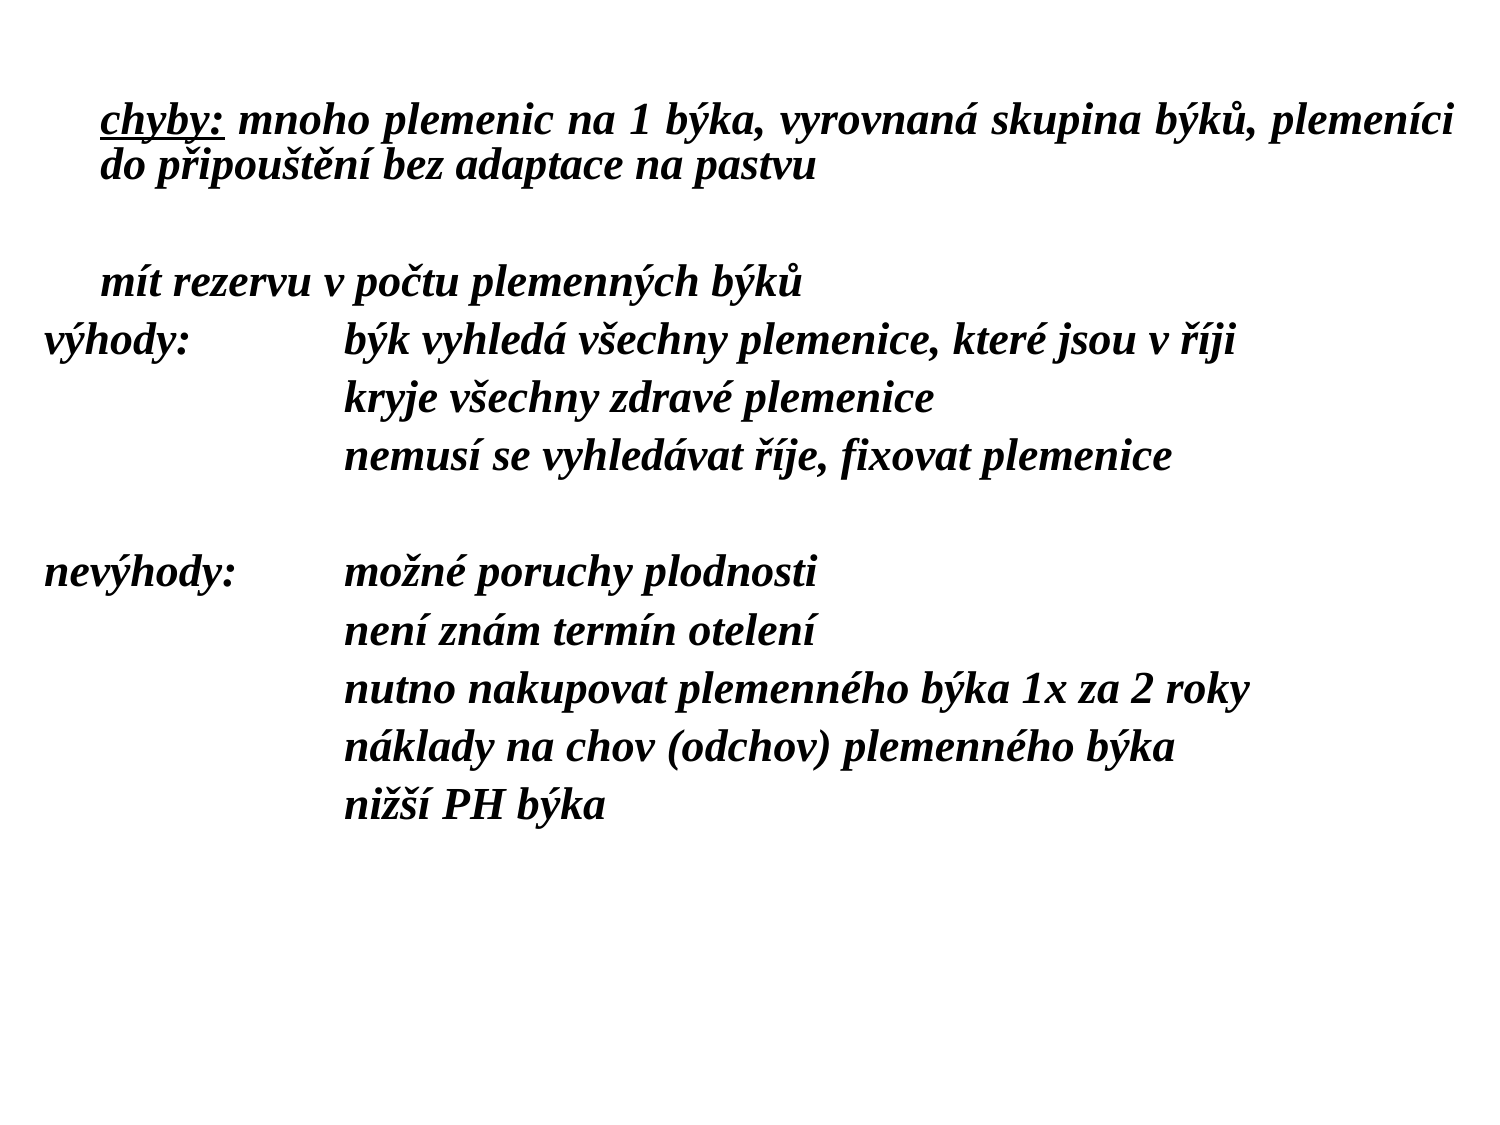

# chyby: mnoho plemenic na 1 býka, vyrovnaná skupina býků, plemeníci do připouštění bez adaptace na pastvu
	mít rezervu v počtu plemenných býků
výhody: 	býk vyhledá všechny plemenice, které jsou v říji
			kryje všechny zdravé plemenice
			nemusí se vyhledávat říje, fixovat plemenice
nevýhody: 	možné poruchy plodnosti
			není znám termín otelení
			nutno nakupovat plemenného býka 1x za 2 roky
			náklady na chov (odchov) plemenného býka
			nižší PH býka